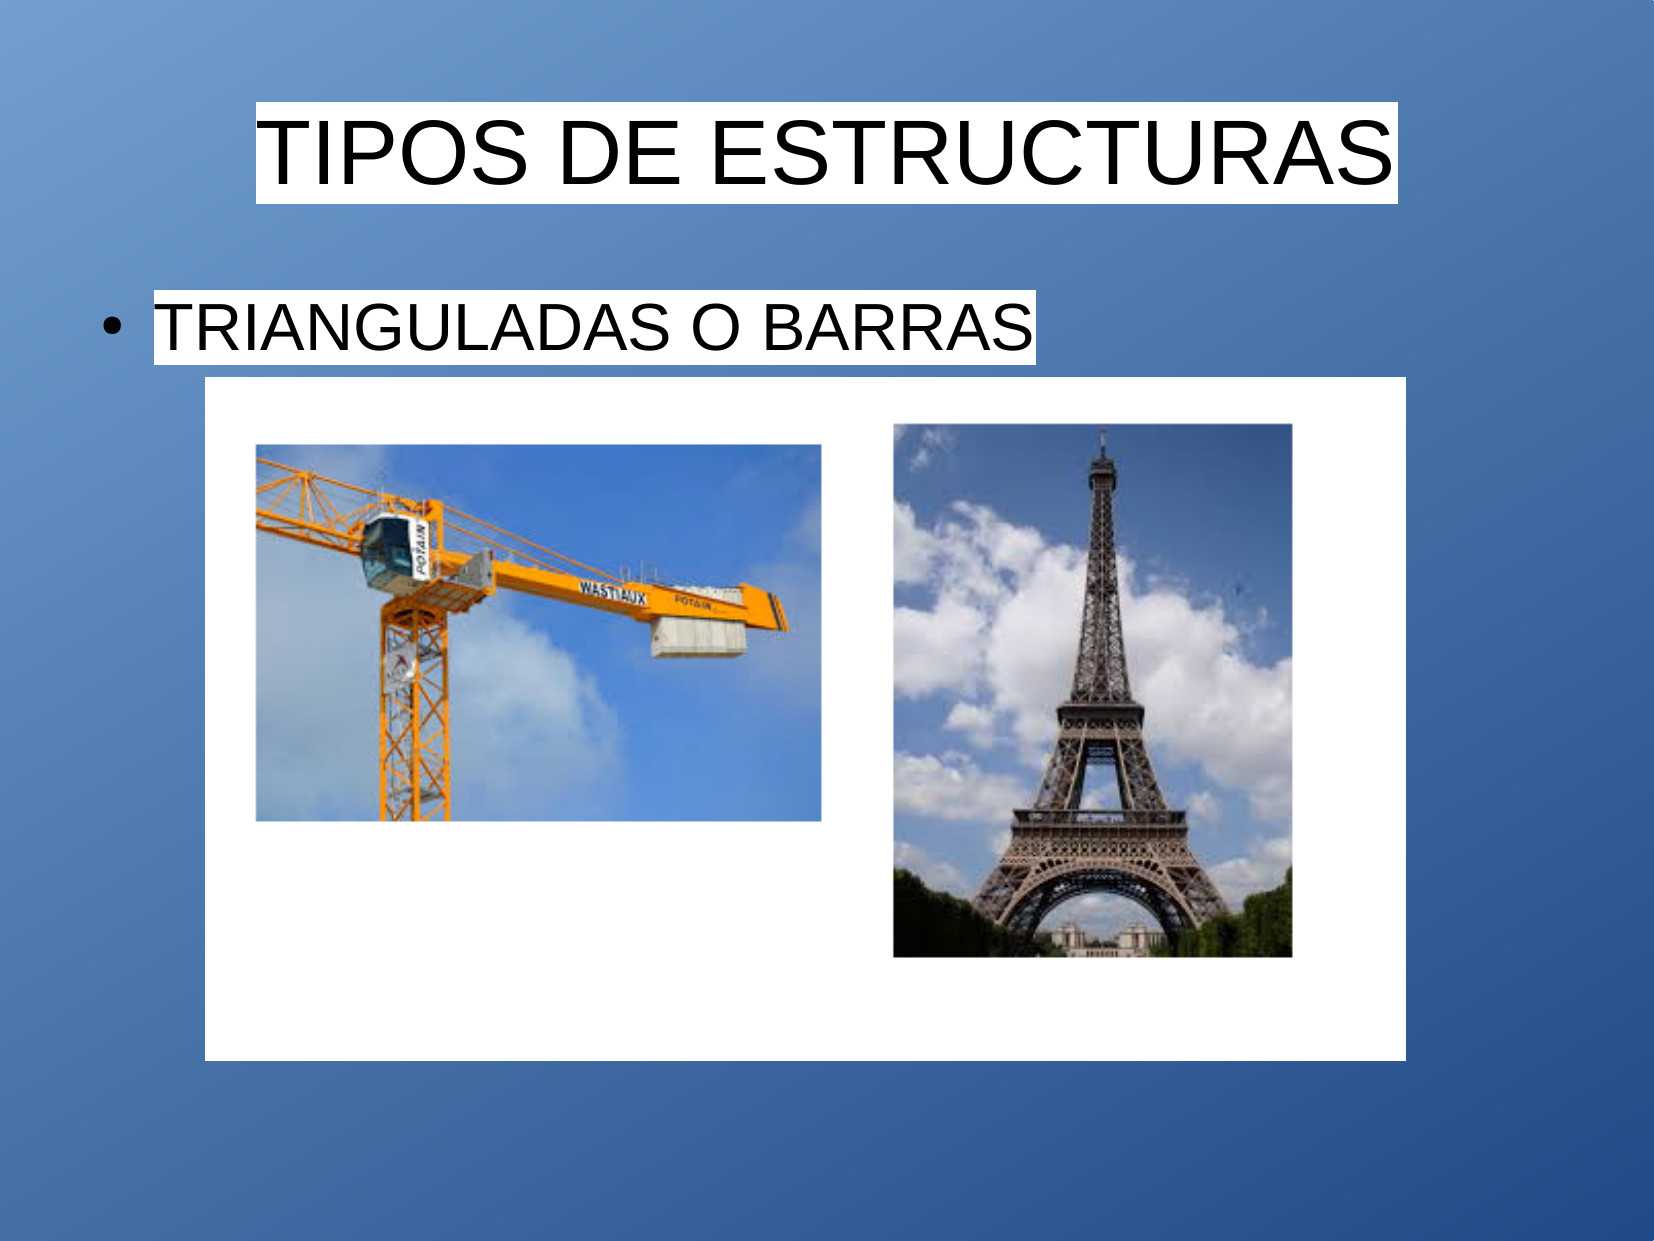

# TIPOS DE ESTRUCTURAS
TRIANGULADAS O BARRAS